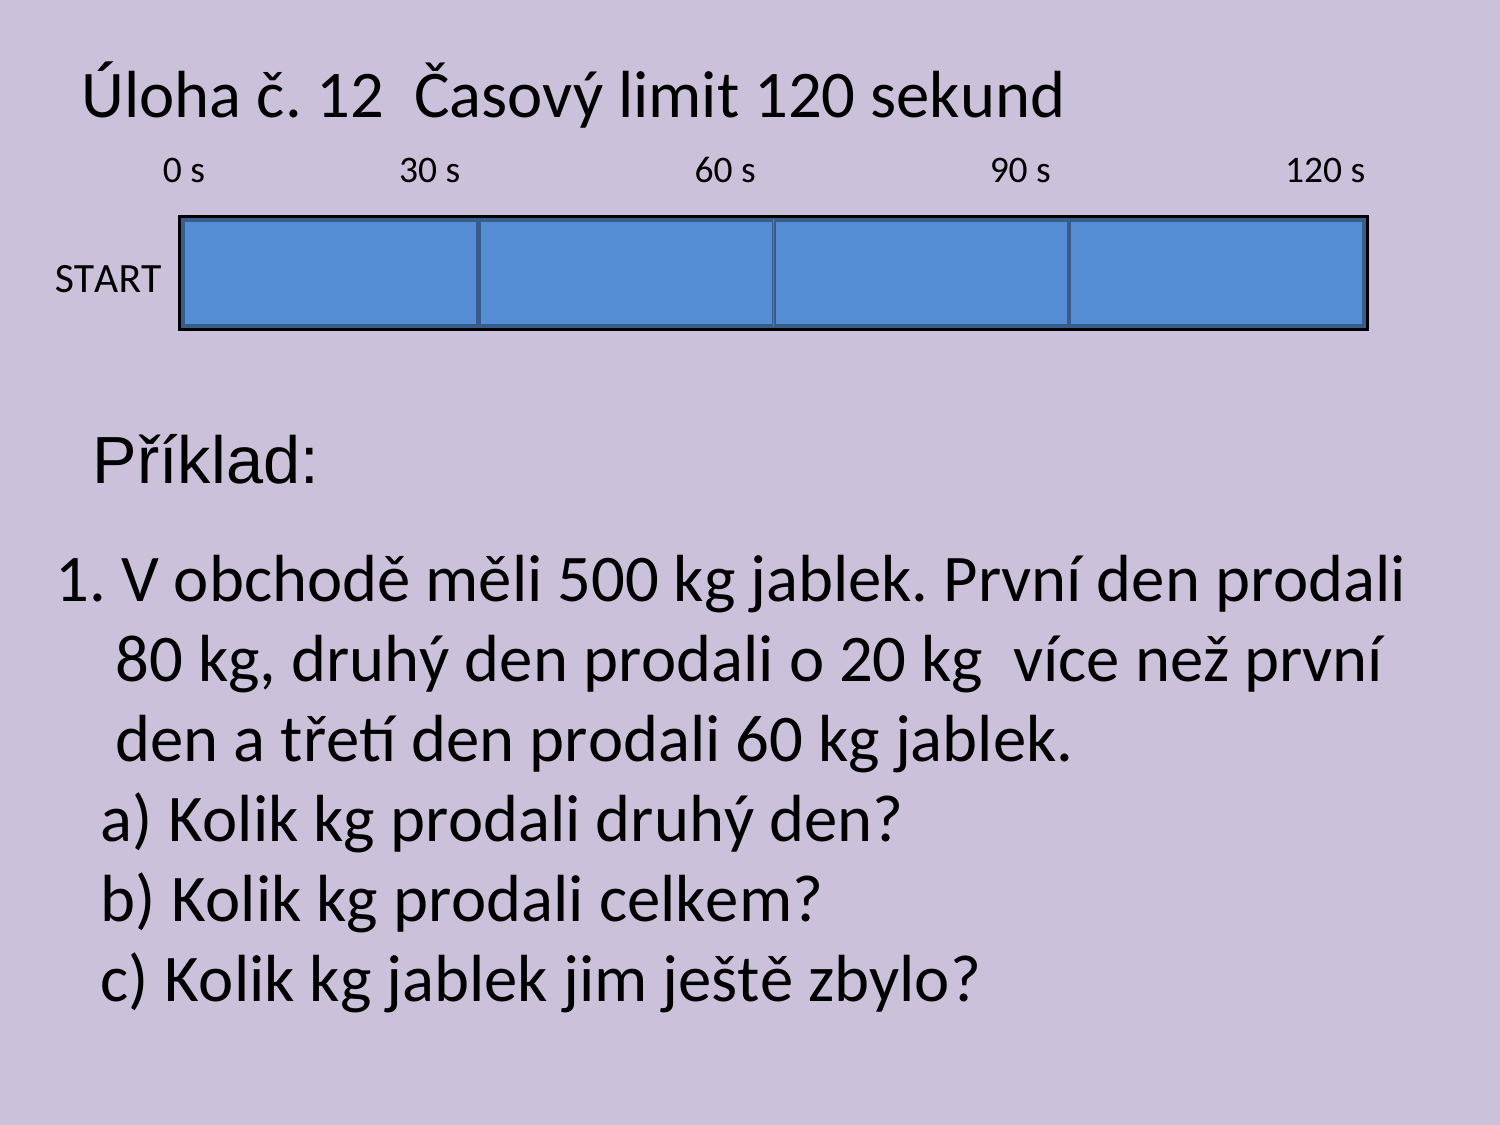

Úloha č. 12
Časový limit 120 sekund
0 s
30 s
60 s
90 s
120 s
START
Příklad:
1. V obchodě měli 500 kg jablek. První den prodali
 80 kg, druhý den prodali o 20 kg více než první
 den a třetí den prodali 60 kg jablek.
 a) Kolik kg prodali druhý den?
 b) Kolik kg prodali celkem?
 c) Kolik kg jablek jim ještě zbylo?